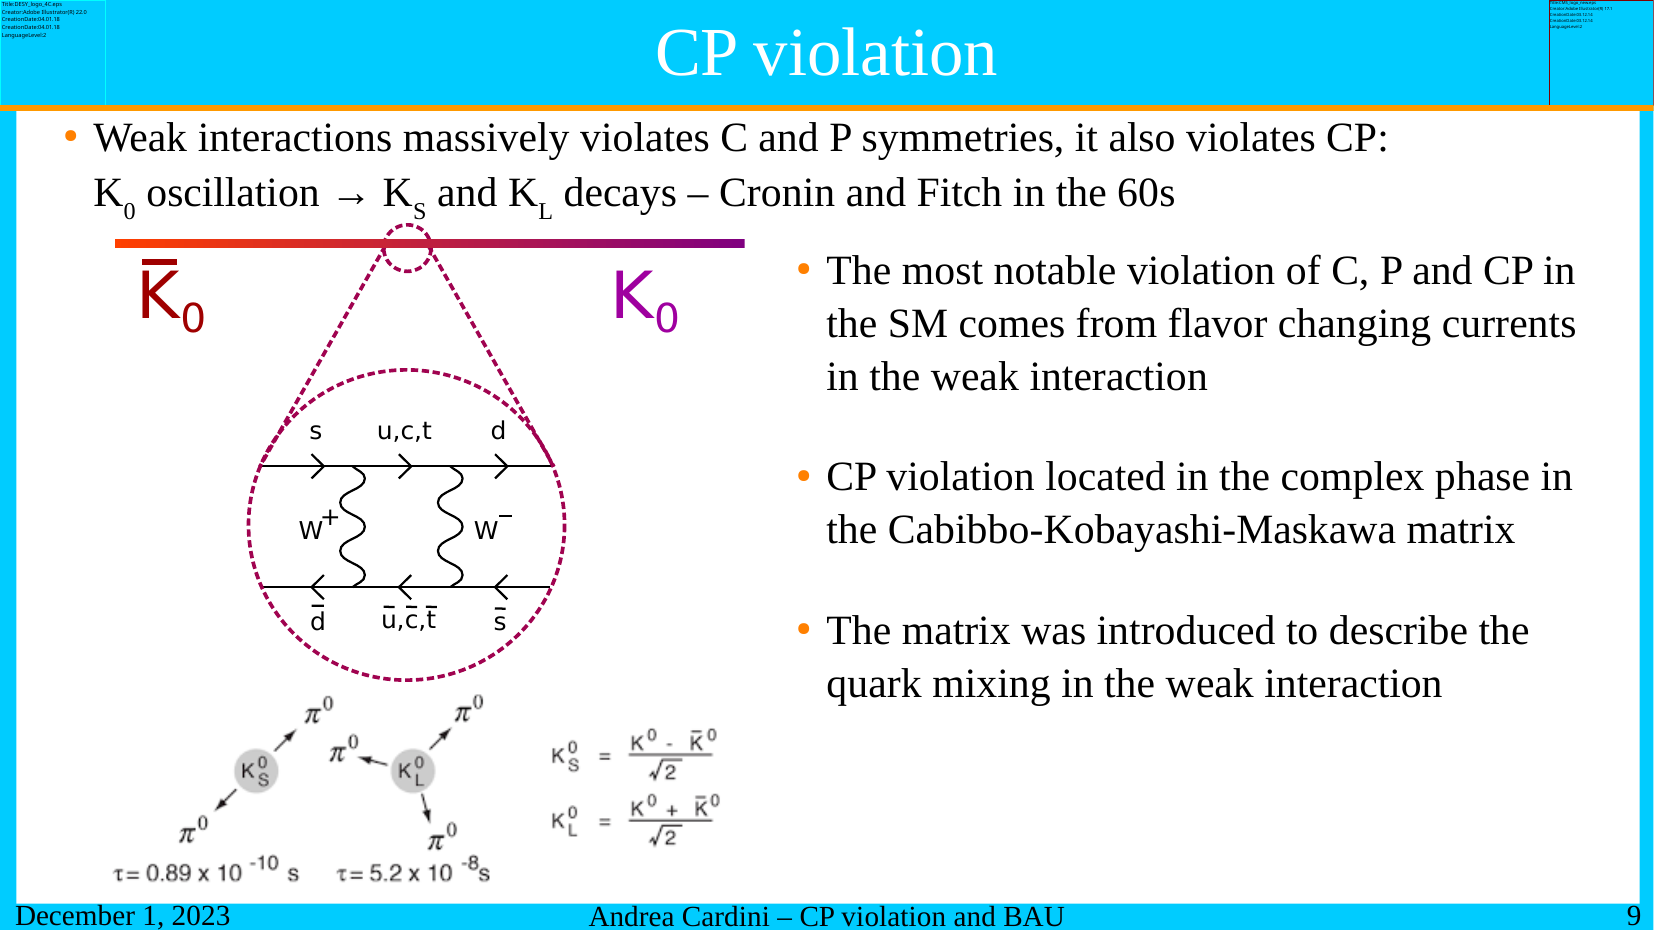

# CP violation
Weak interactions massively violates C and P symmetries, it also violates CP:
K0 oscillation → KS and KL decays – Cronin and Fitch in the 60s
The most notable violation of C, P and CP in the SM comes from flavor changing currents in the weak interaction
CP violation located in the complex phase in the Cabibbo-Kobayashi-Maskawa matrix
The matrix was introduced to describe the quark mixing in the weak interaction
9